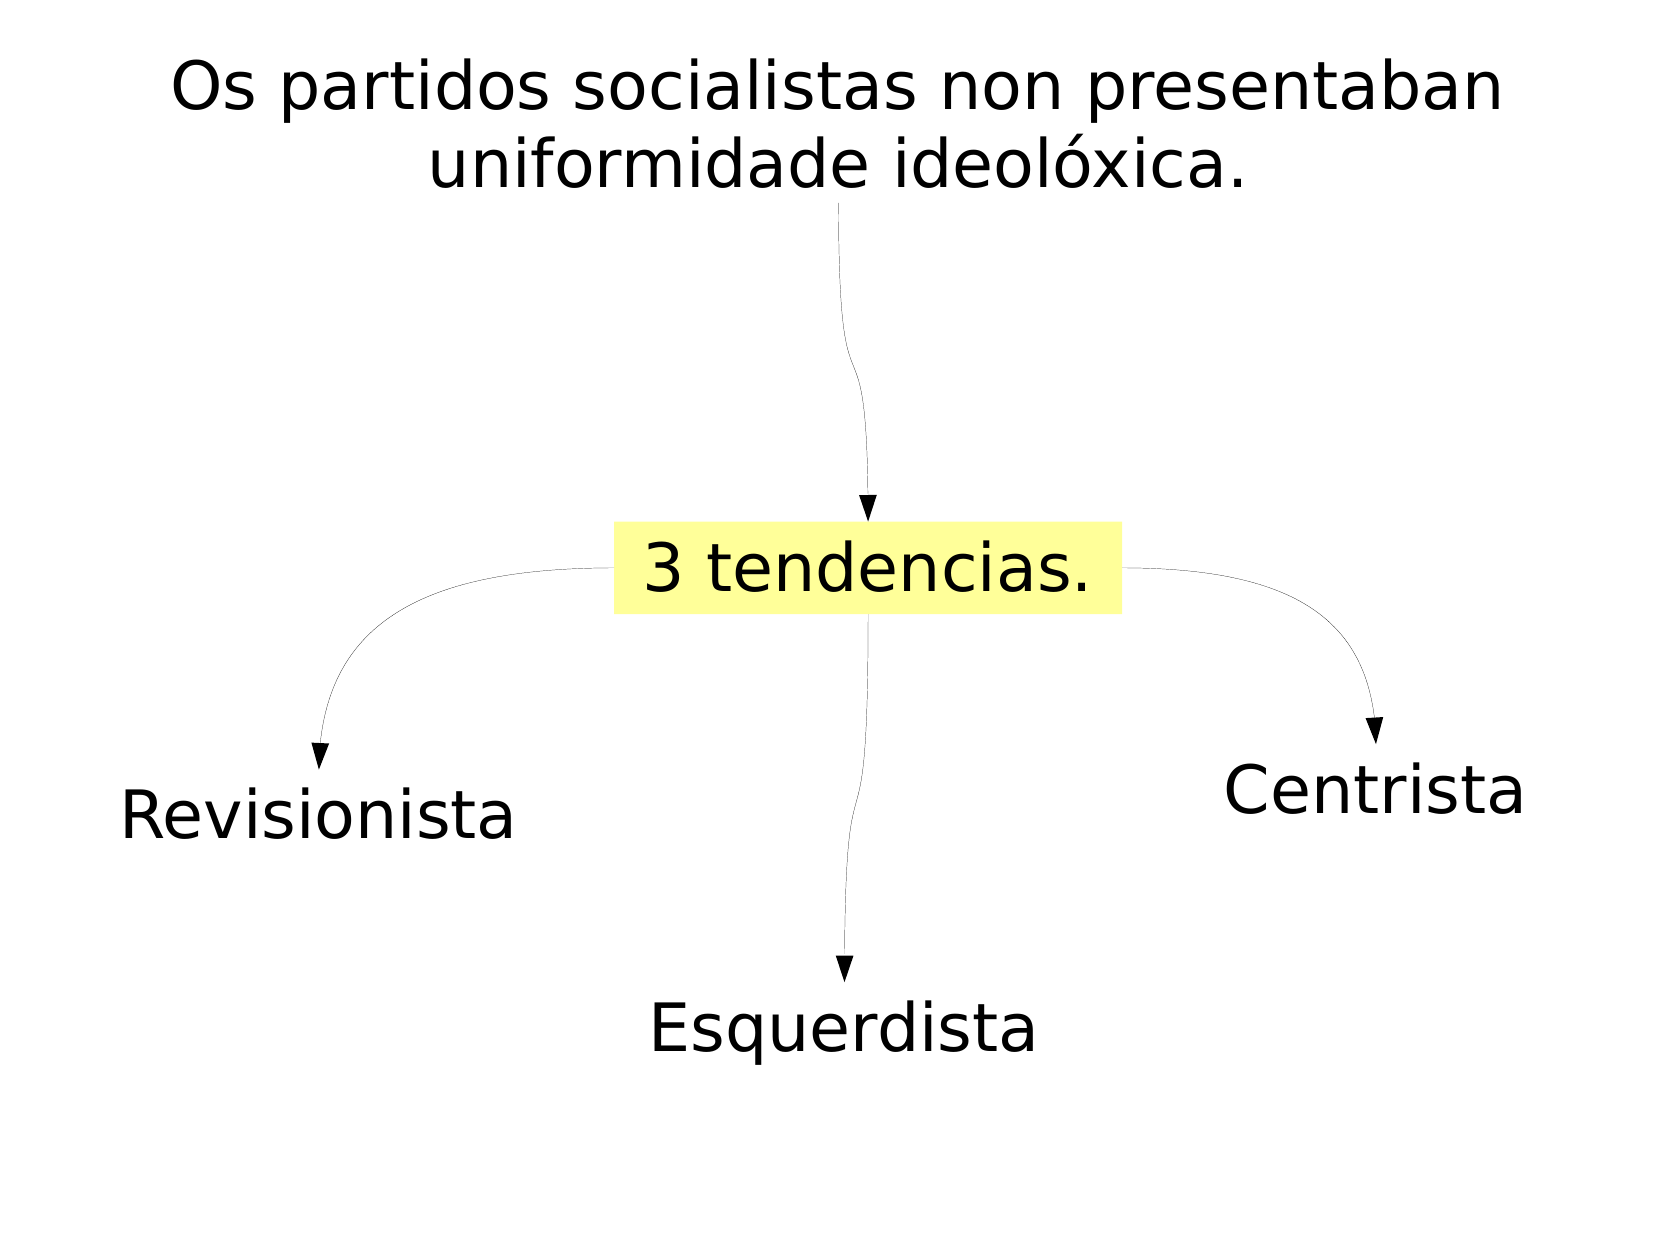

Os partidos socialistas non presentaban uniformidade ideolóxica.
3 tendencias.
Centrista
Revisionista
Esquerdista